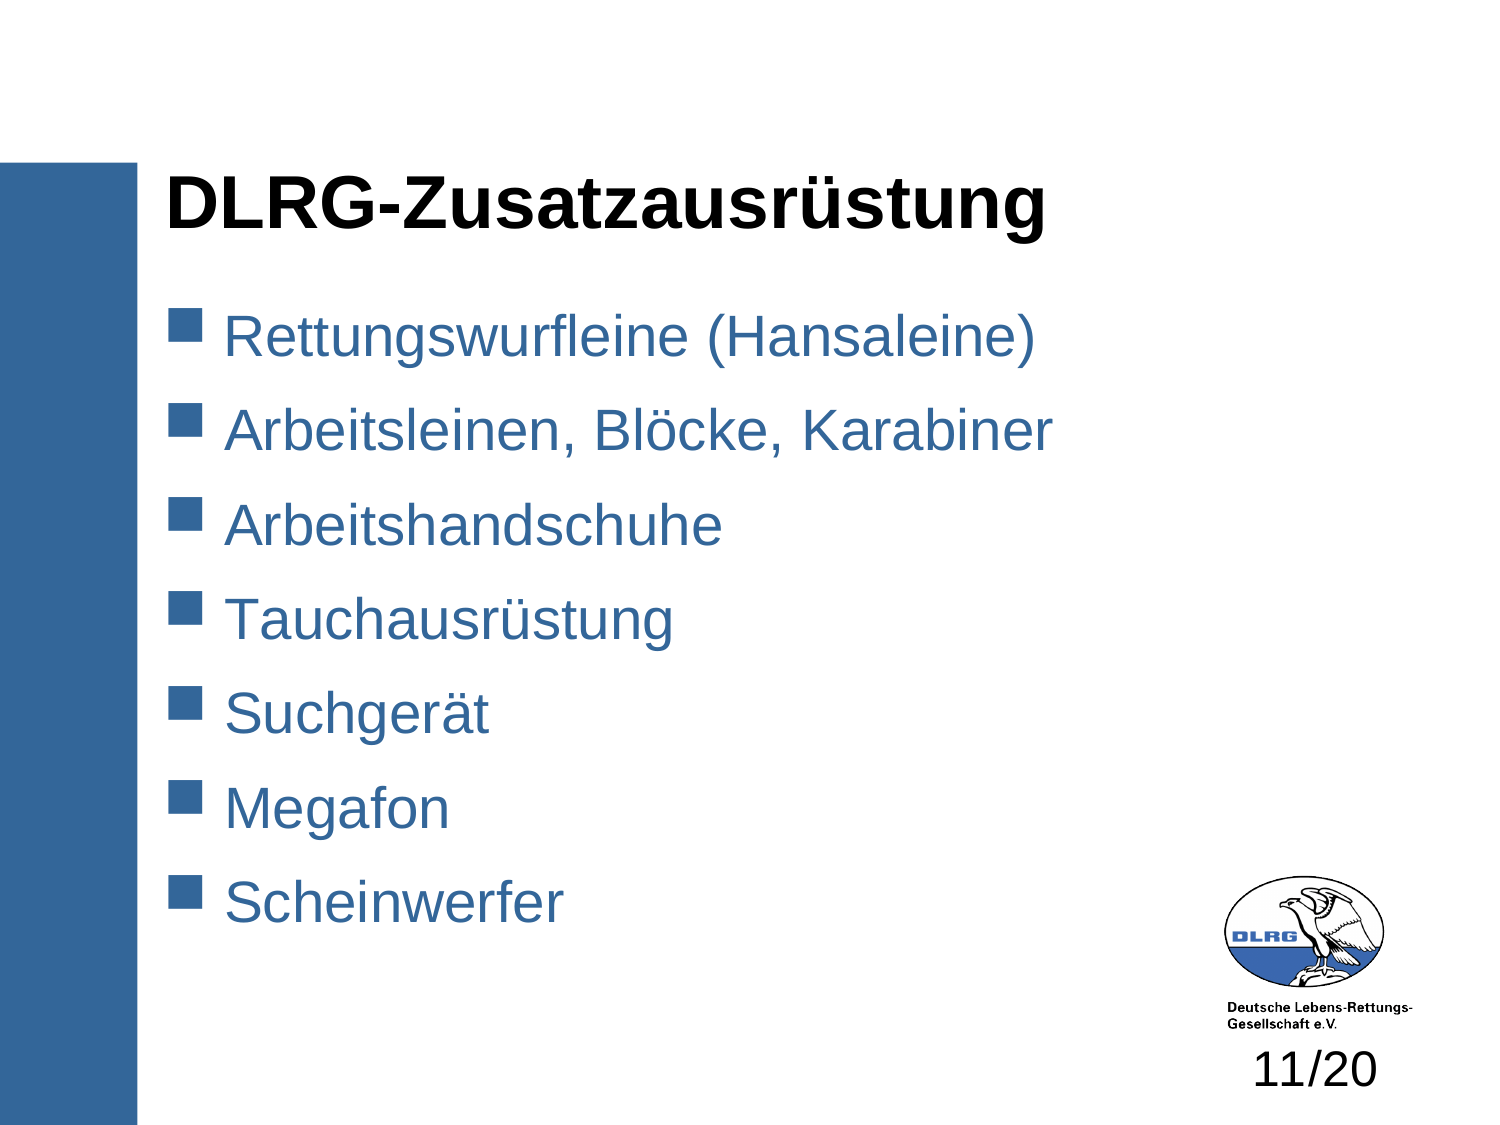

DLRG-Zusatzausrüstung
 Rettungswurfleine (Hansaleine)‏
 Arbeitsleinen, Blöcke, Karabiner
 Arbeitshandschuhe
 Tauchausrüstung
 Suchgerät
 Megafon
 Scheinwerfer